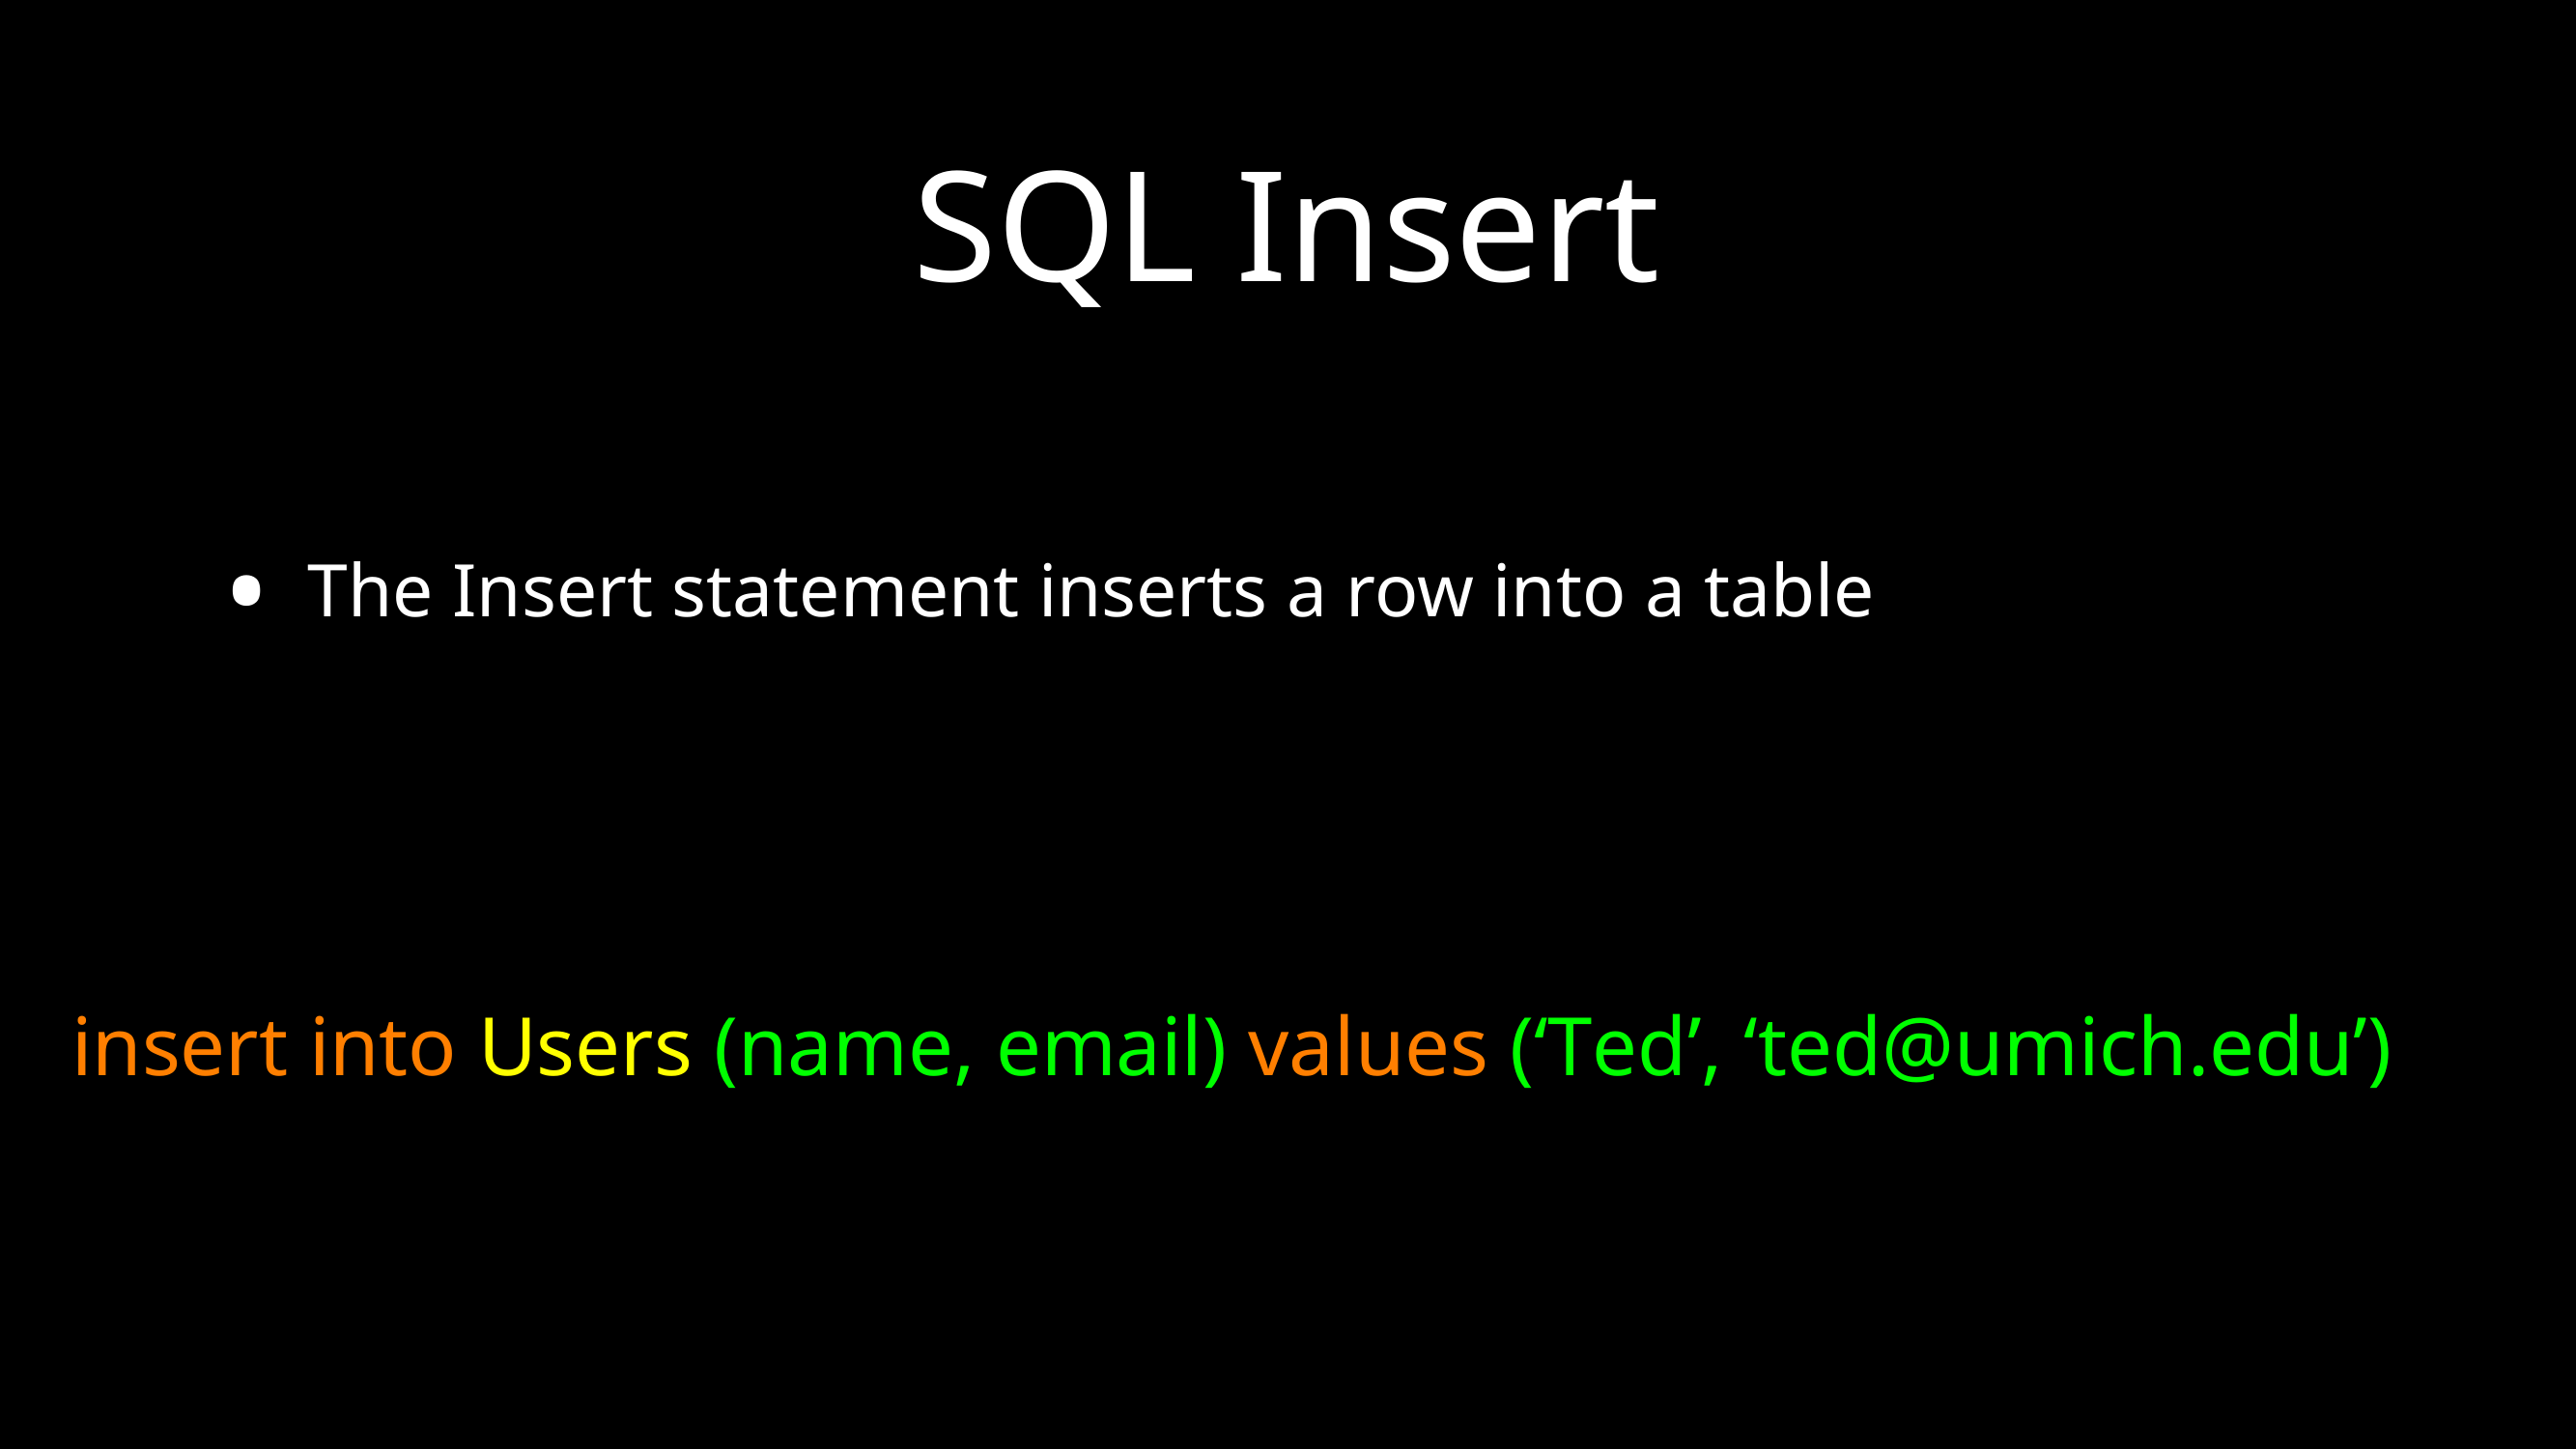

# SQL Insert
The Insert statement inserts a row into a table
insert into Users (name, email) values (‘Ted’, ‘ted@umich.edu’)